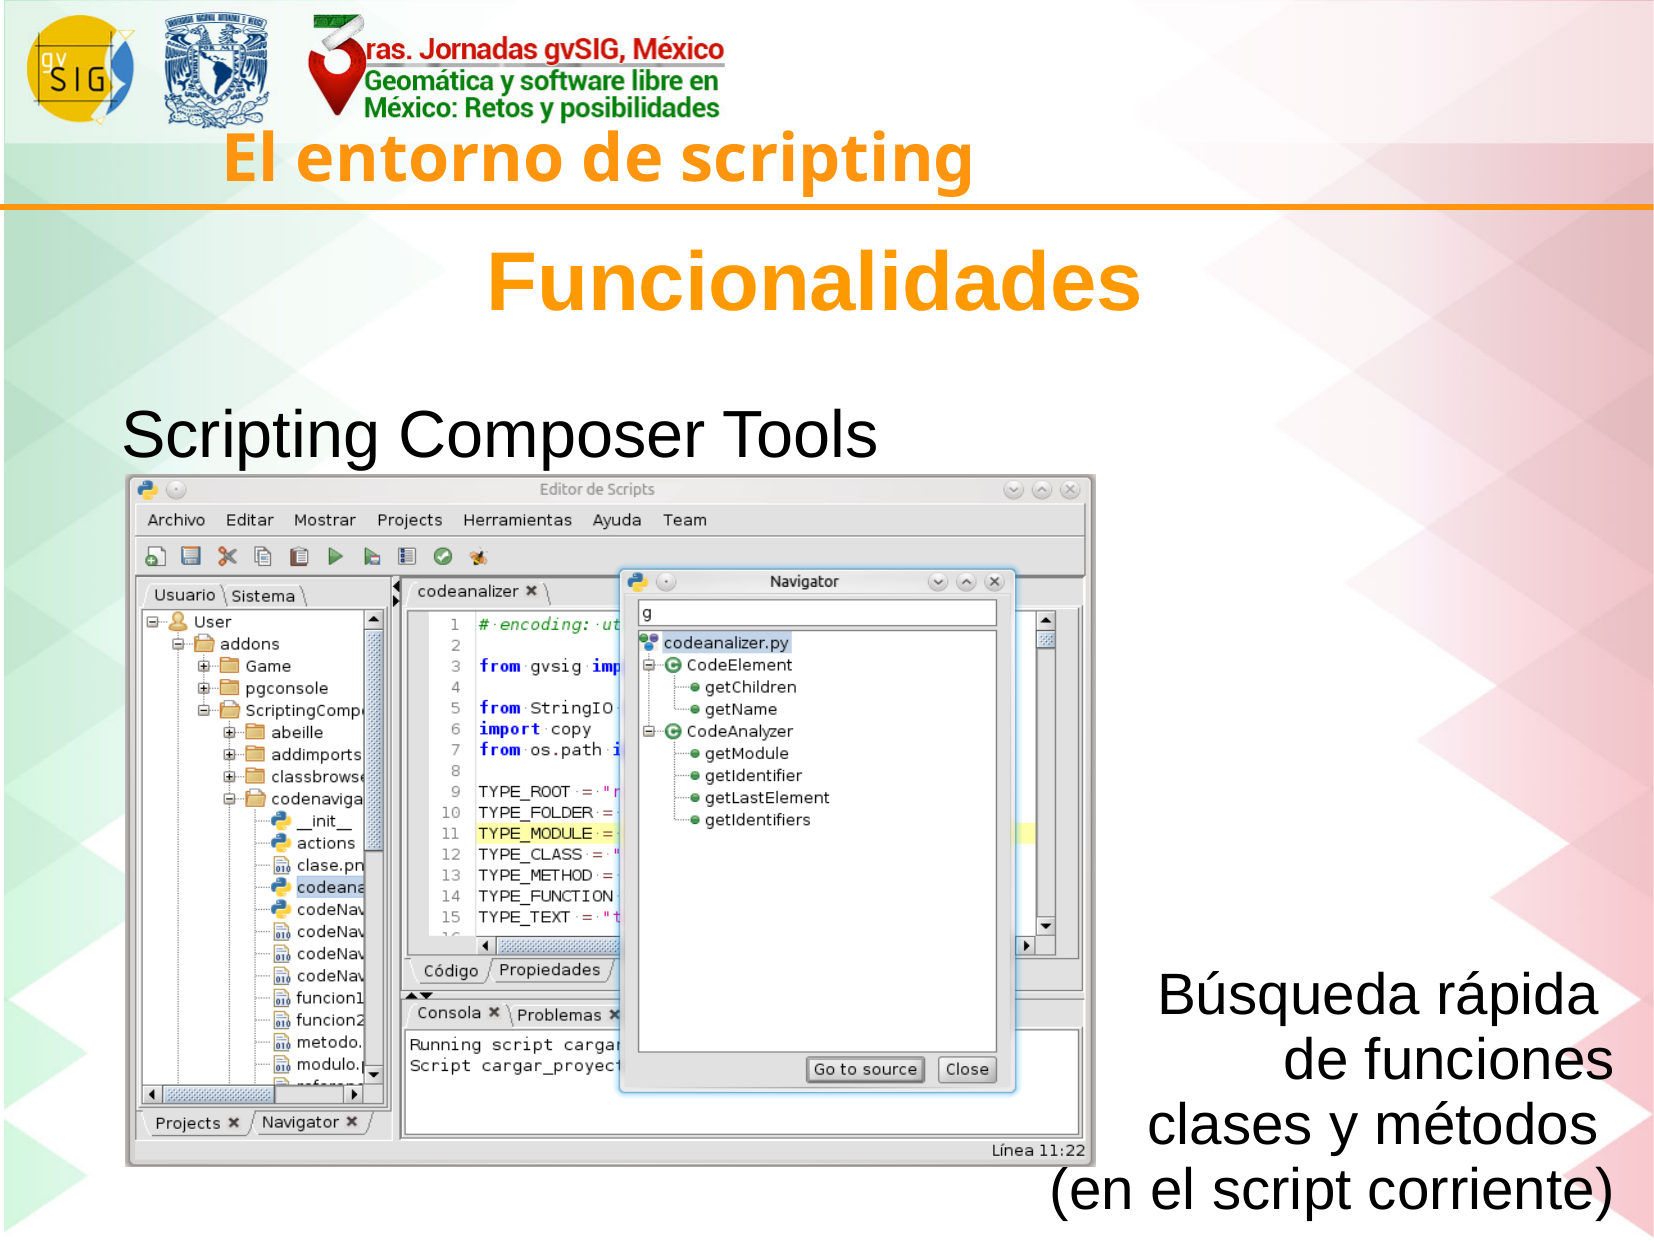

# El entorno de scripting
Funcionalidades
Scripting Composer Tools
Búsqueda rápida
de funciones
clases y métodos
(en el script corriente)